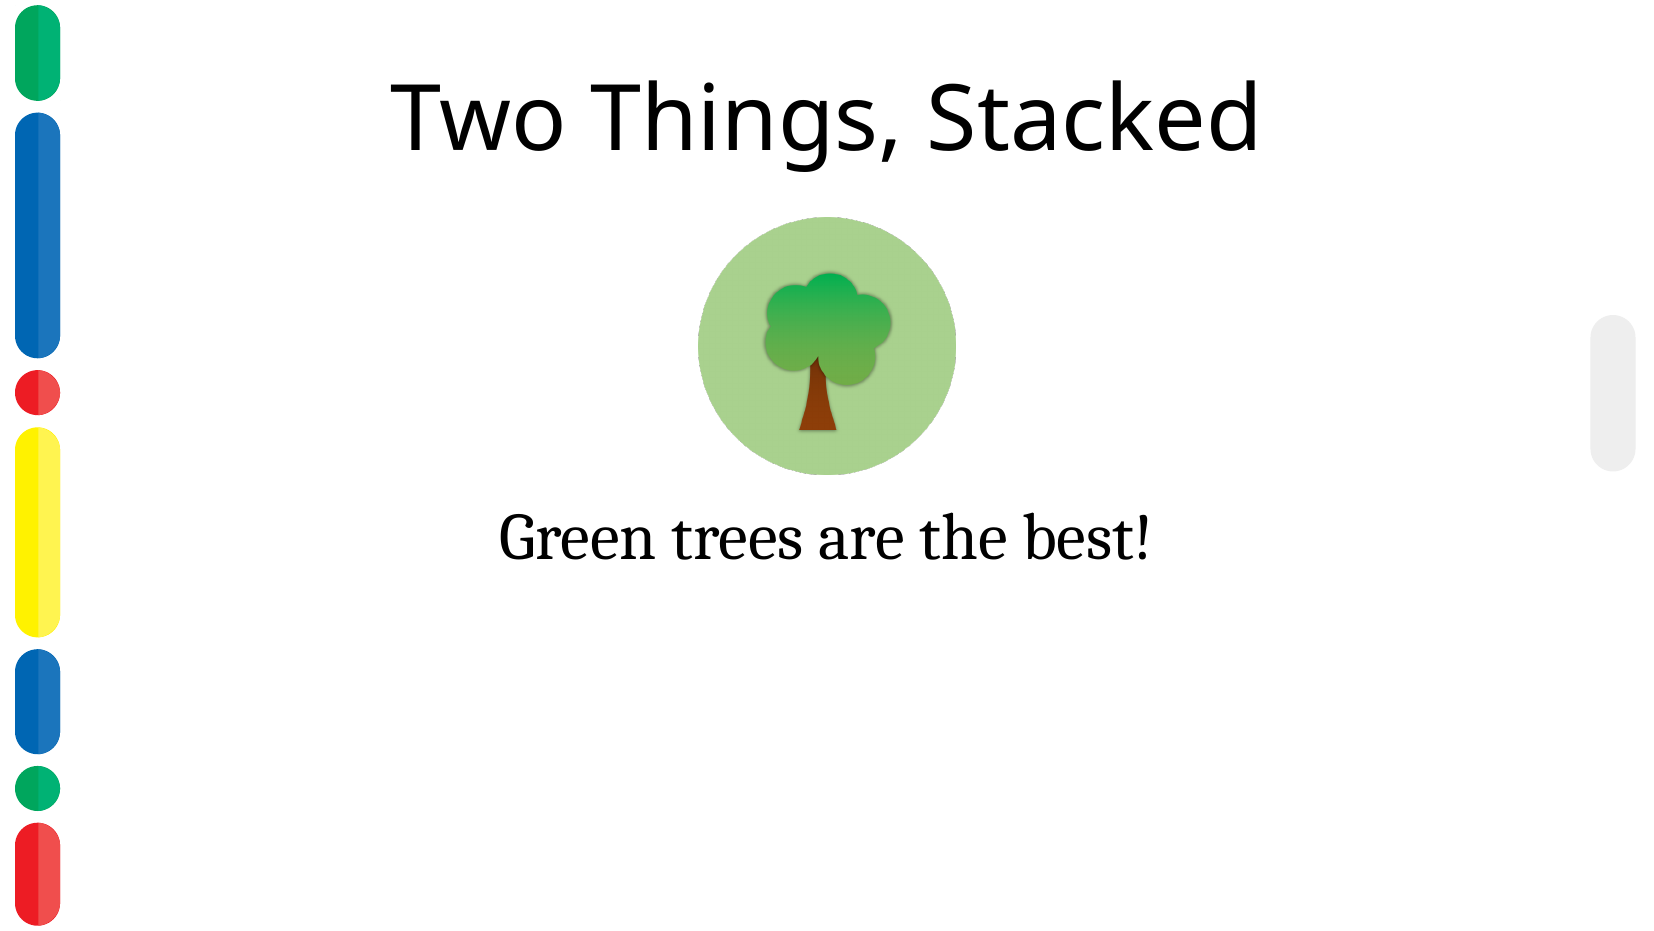

# Two Things, Stacked
Green trees are the best!